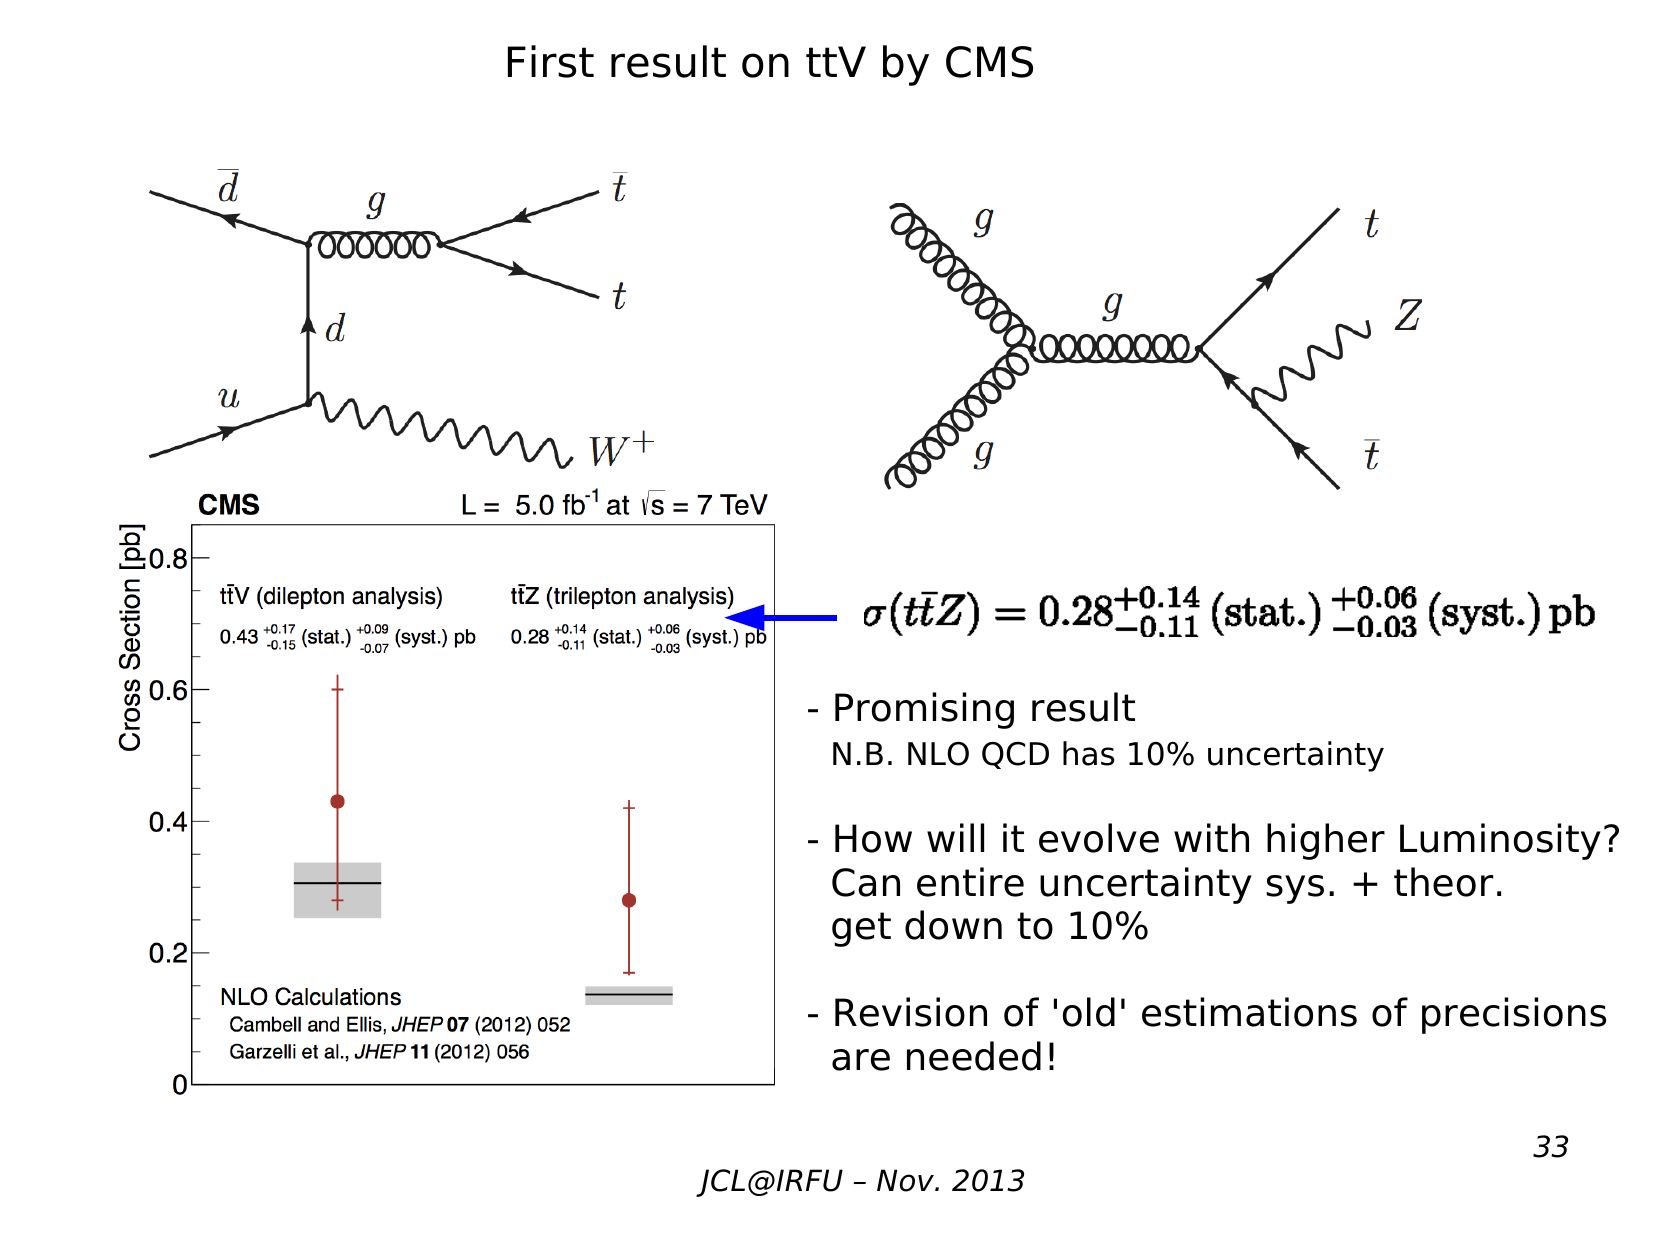

First result on ttV by CMS
- Promising result
 N.B. NLO QCD has 10% uncertainty
- How will it evolve with higher Luminosity?
 Can entire uncertainty sys. + theor.
 get down to 10%
- Revision of 'old' estimations of precisions
 are needed!
FCPPL Workshop - March 2012
33